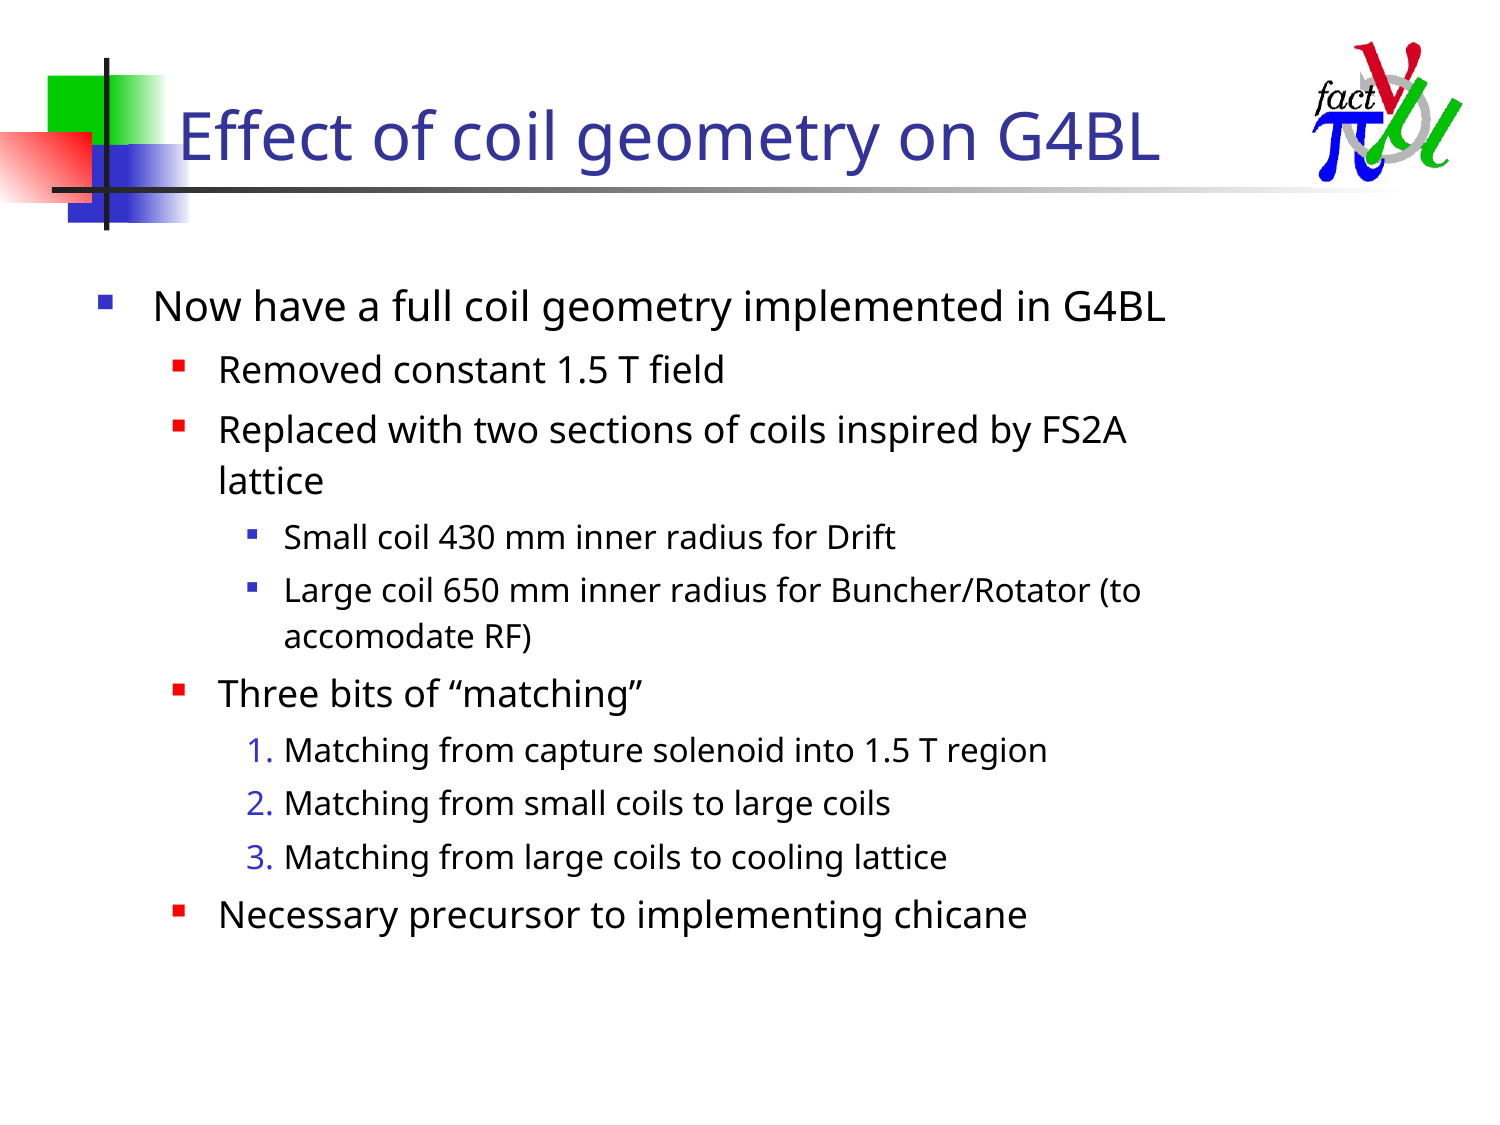

# Effect of coil geometry on G4BL
Now have a full coil geometry implemented in G4BL
Removed constant 1.5 T field
Replaced with two sections of coils inspired by FS2A lattice
Small coil 430 mm inner radius for Drift
Large coil 650 mm inner radius for Buncher/Rotator (to accomodate RF)
Three bits of “matching”
Matching from capture solenoid into 1.5 T region
Matching from small coils to large coils
Matching from large coils to cooling lattice
Necessary precursor to implementing chicane